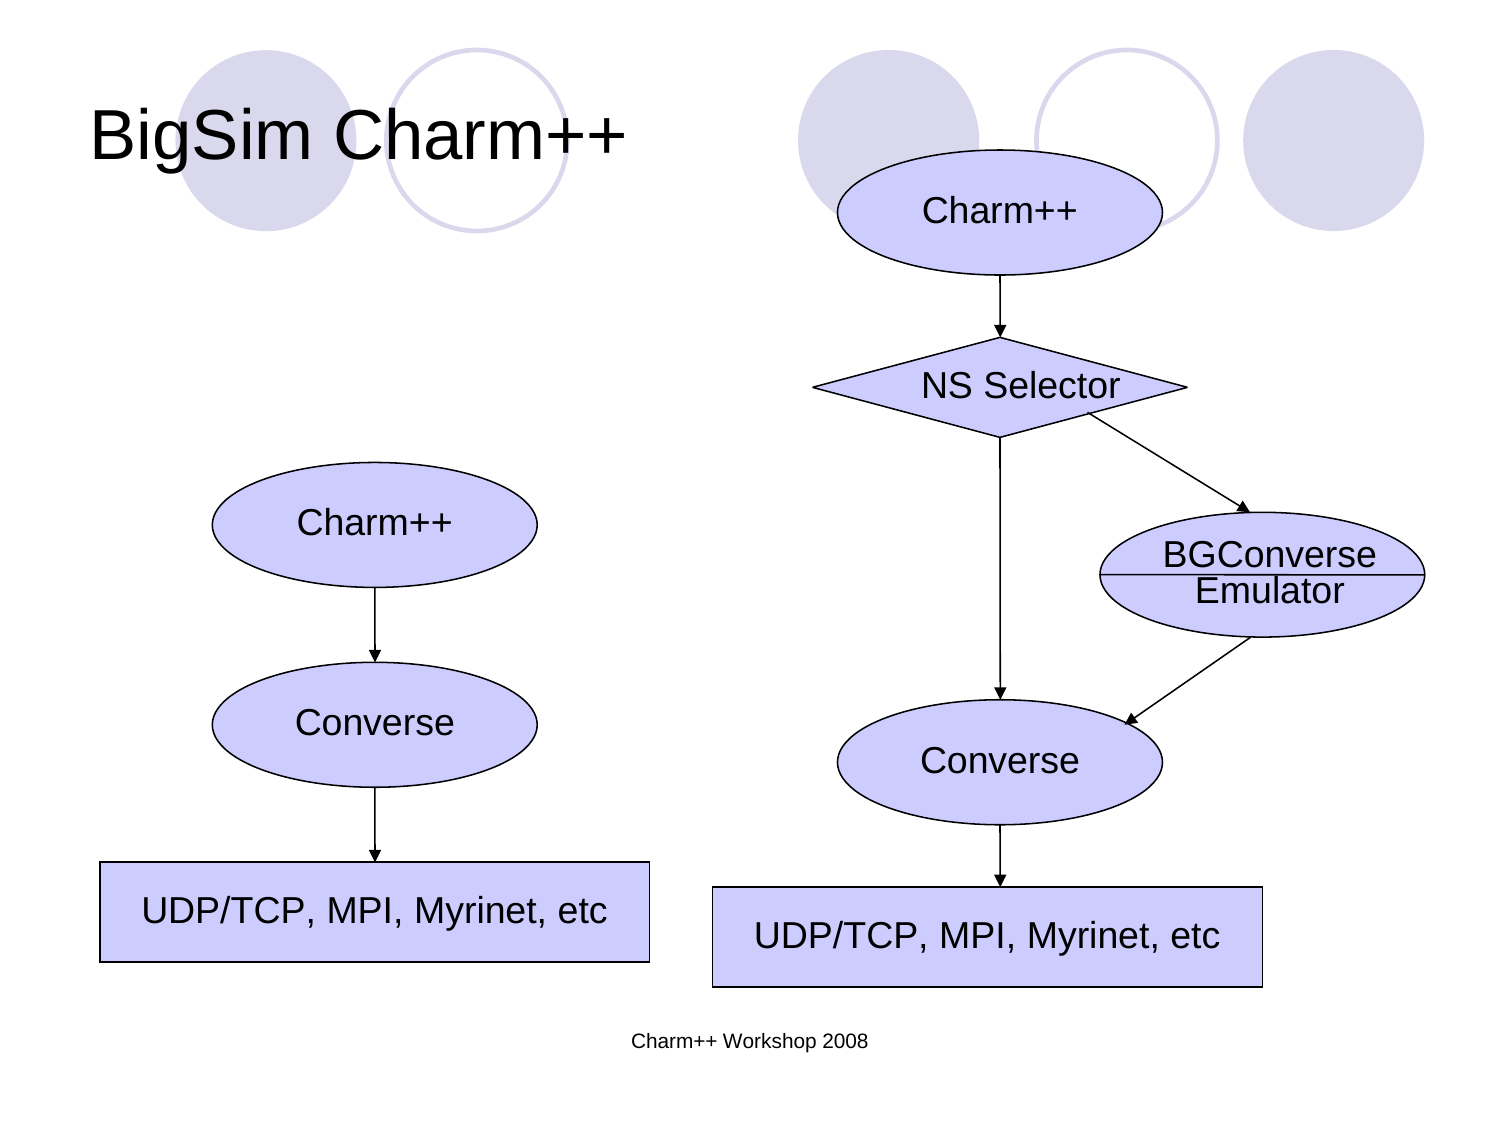

# BigSim Charm++
Charm++
NS Selector
BGConverse
Emulator
Converse
UDP/TCP, MPI, Myrinet, etc
Charm++
Converse
UDP/TCP, MPI, Myrinet, etc
Charm++ Workshop 2008